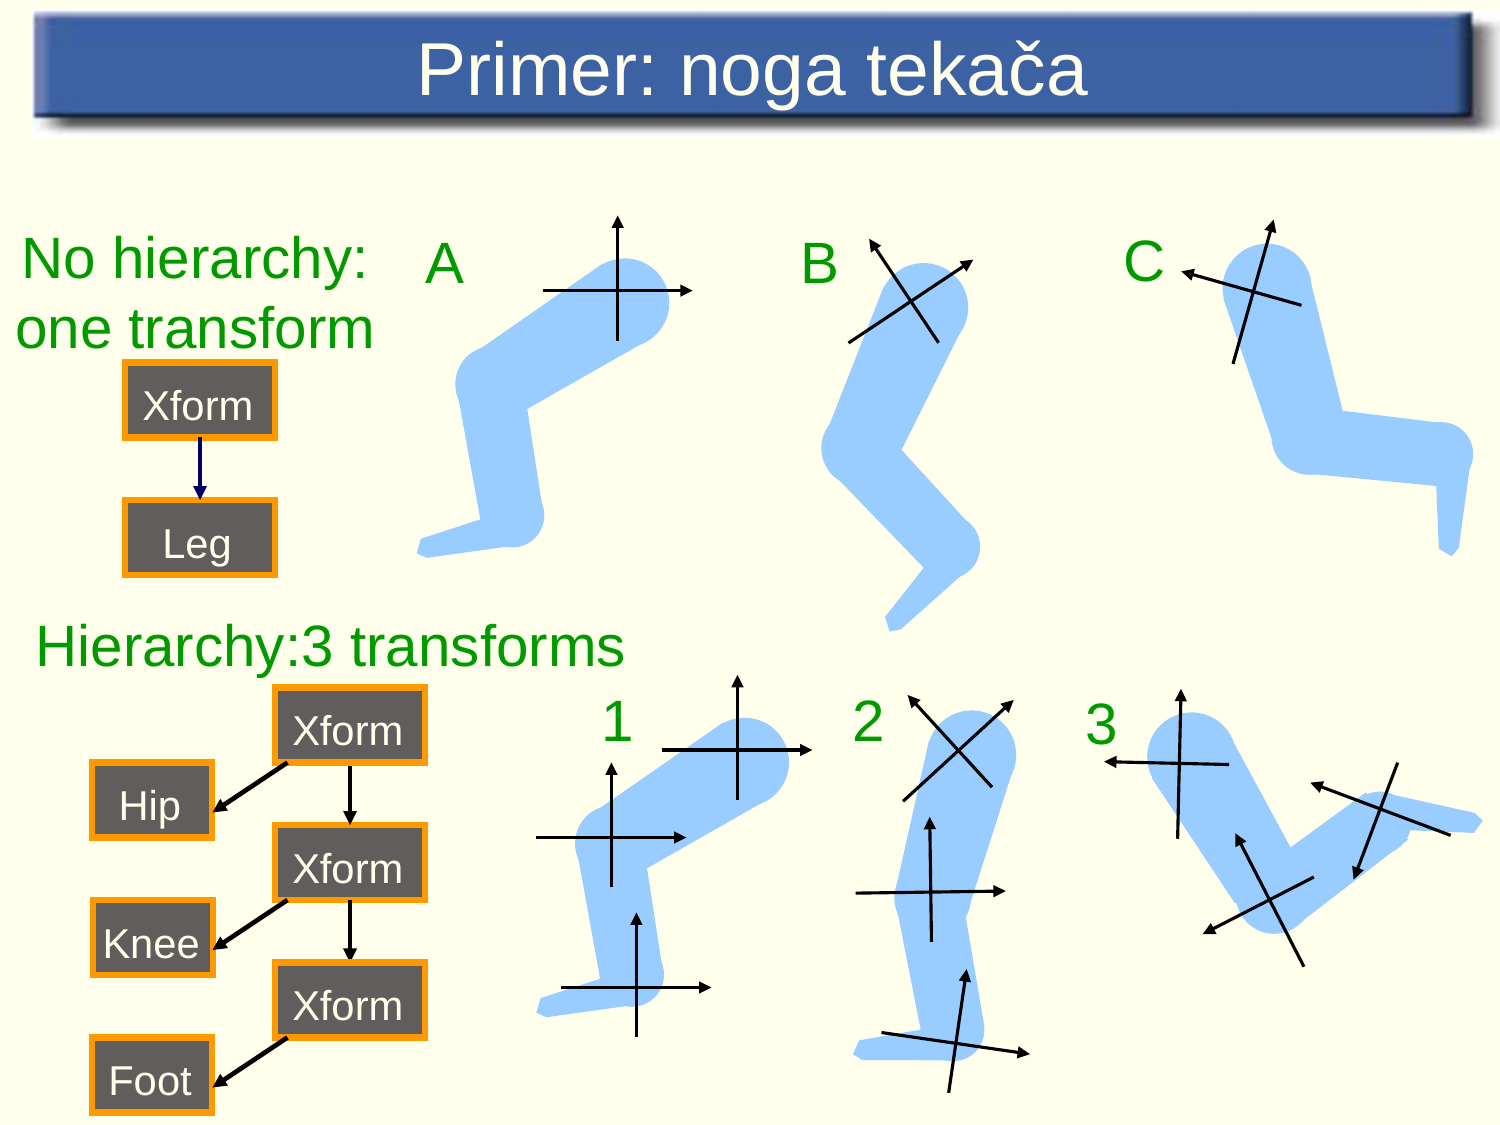

# Primer: noga tekača
No hierarchy:
one transform
C
A
B
Xform
Leg
Hierarchy:3 transforms
1
2
3
Xform
Hip
Xform
Knee
Xform
Foot